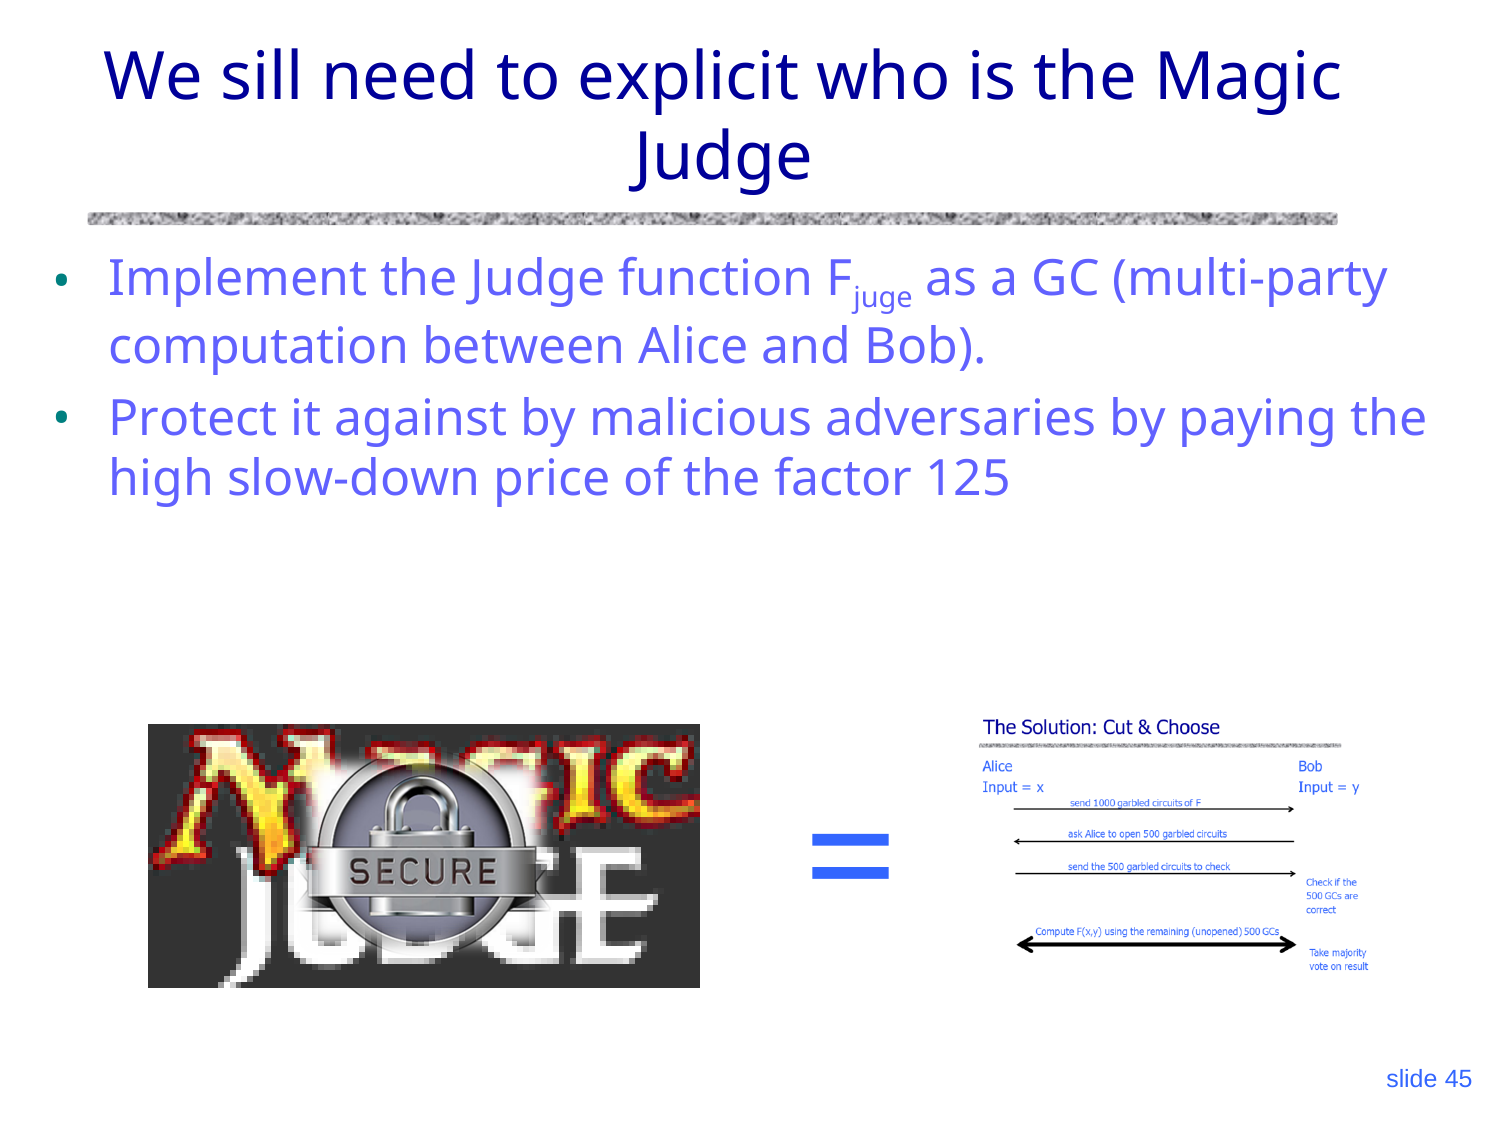

# We sill need to explicit who is the Magic Judge
Implement the Judge function Fjuge as a GC (multi-party computation between Alice and Bob).
Protect it against by malicious adversaries by paying the high slow-down price of the factor 125
=
slide